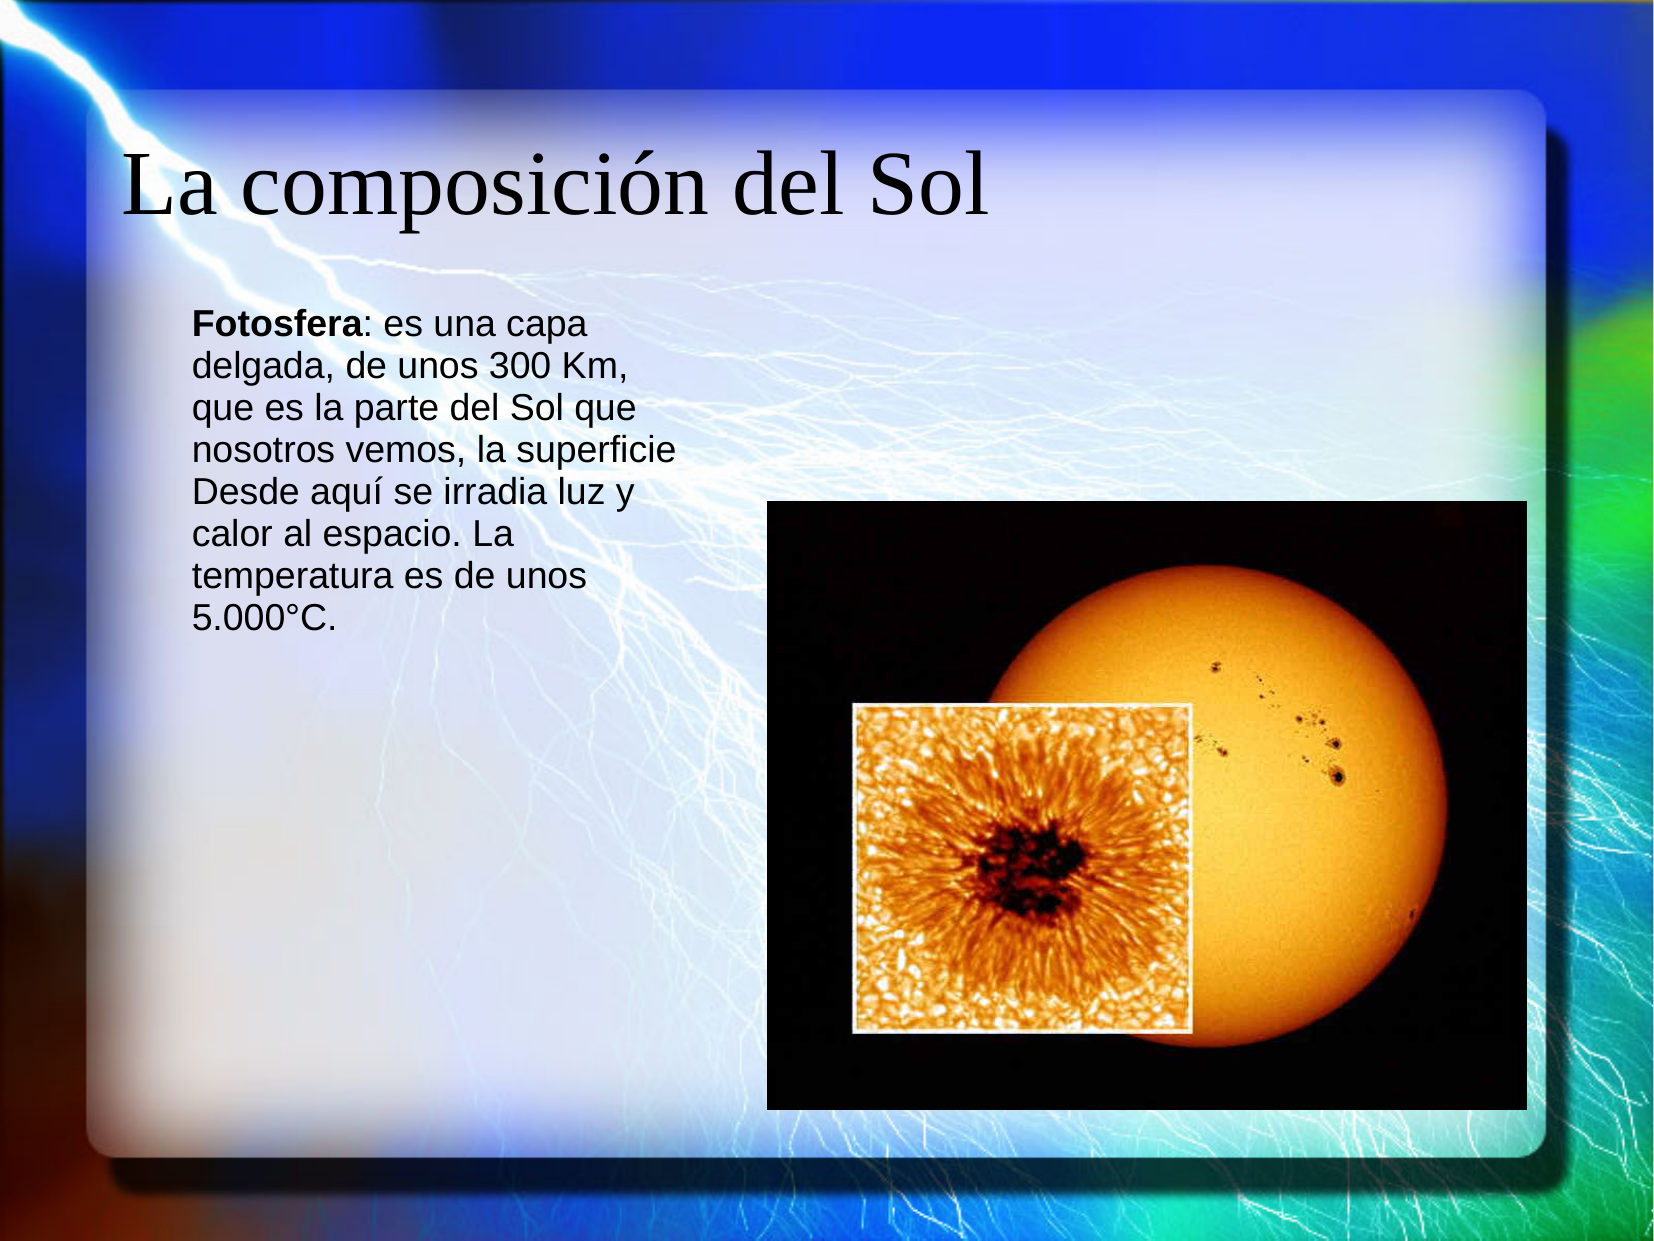

# La composición del Sol
Fotosfera: es una capa delgada, de unos 300 Km, que es la parte del Sol que nosotros vemos, la superficie Desde aquí se irradia luz y calor al espacio. La temperatura es de unos 5.000°C.